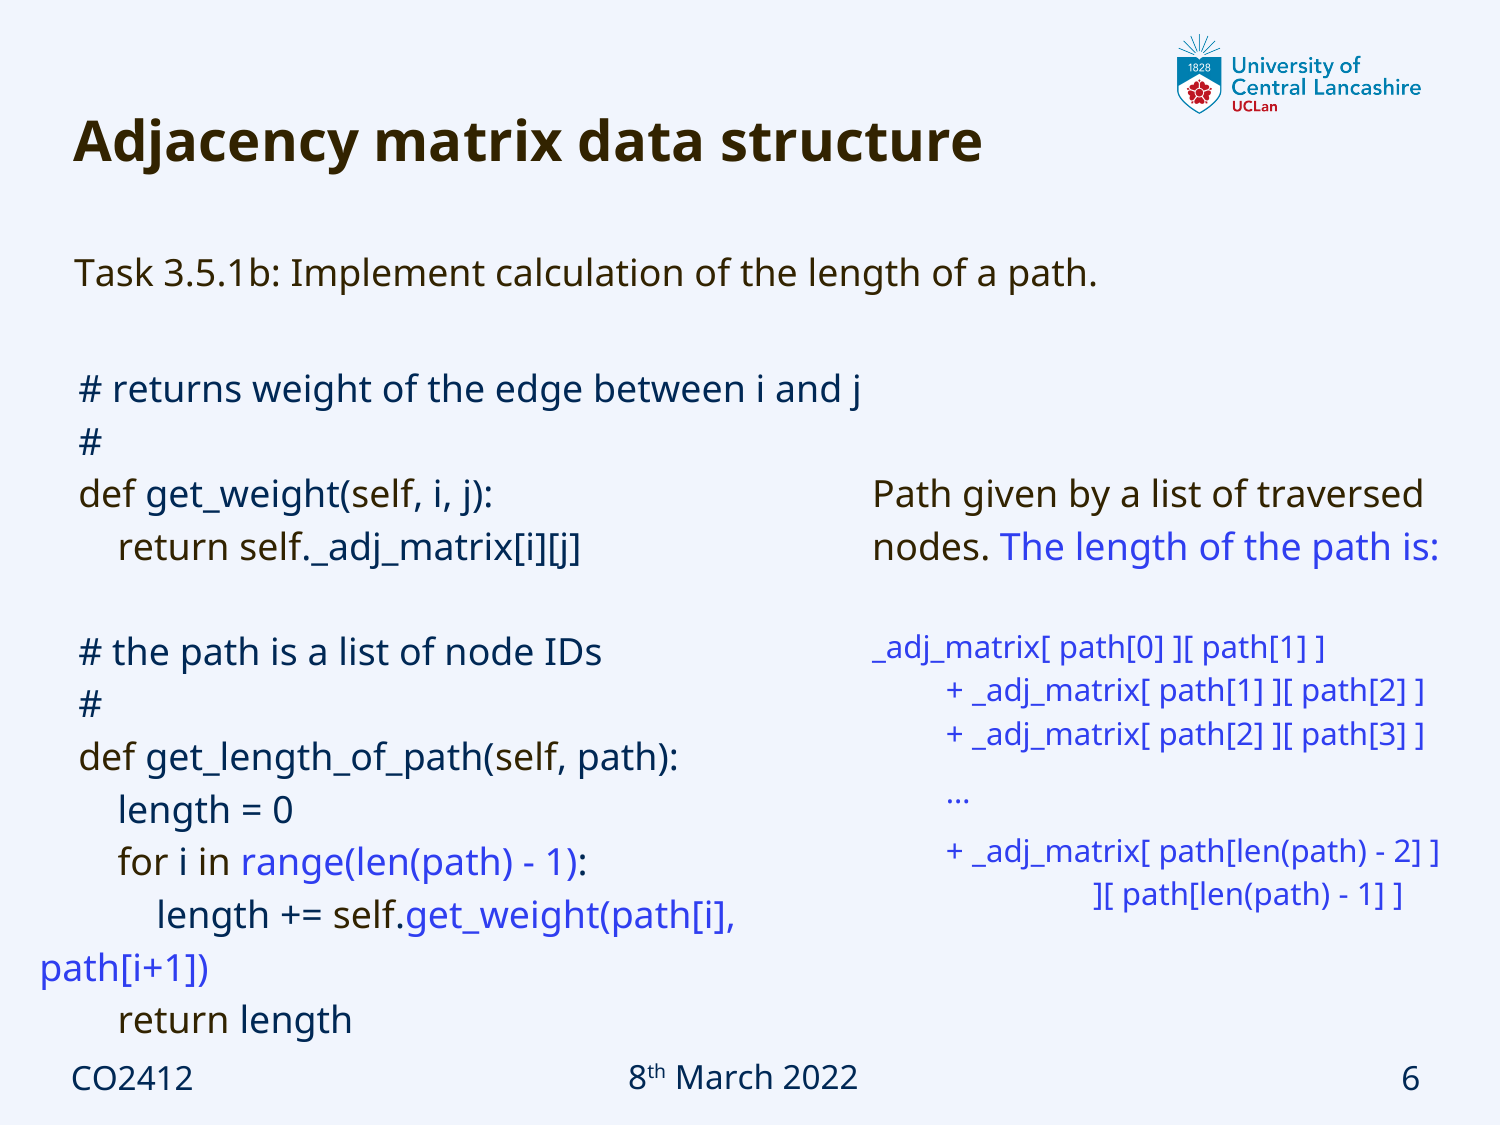

# Adjacency matrix data structure
Task 3.5.1b: Implement calculation of the length of a path.
 # returns weight of the edge between i and j
 #
 def get_weight(self, i, j):
 return self._adj_matrix[i][j]
 # the path is a list of node IDs
 #
 def get_length_of_path(self, path):
 length = 0
 for i in range(len(path) - 1):
 length += self.get_weight(path[i], path[i+1])
 return length
Path given by a list of traversed nodes. The length of the path is:
_adj_matrix[ path[0] ][ path[1] ]
	+ _adj_matrix[ path[1] ][ path[2] ]
	+ _adj_matrix[ path[2] ][ path[3] ]
	…
	+ _adj_matrix[ path[len(path) - 2] ]
			][ path[len(path) - 1] ]